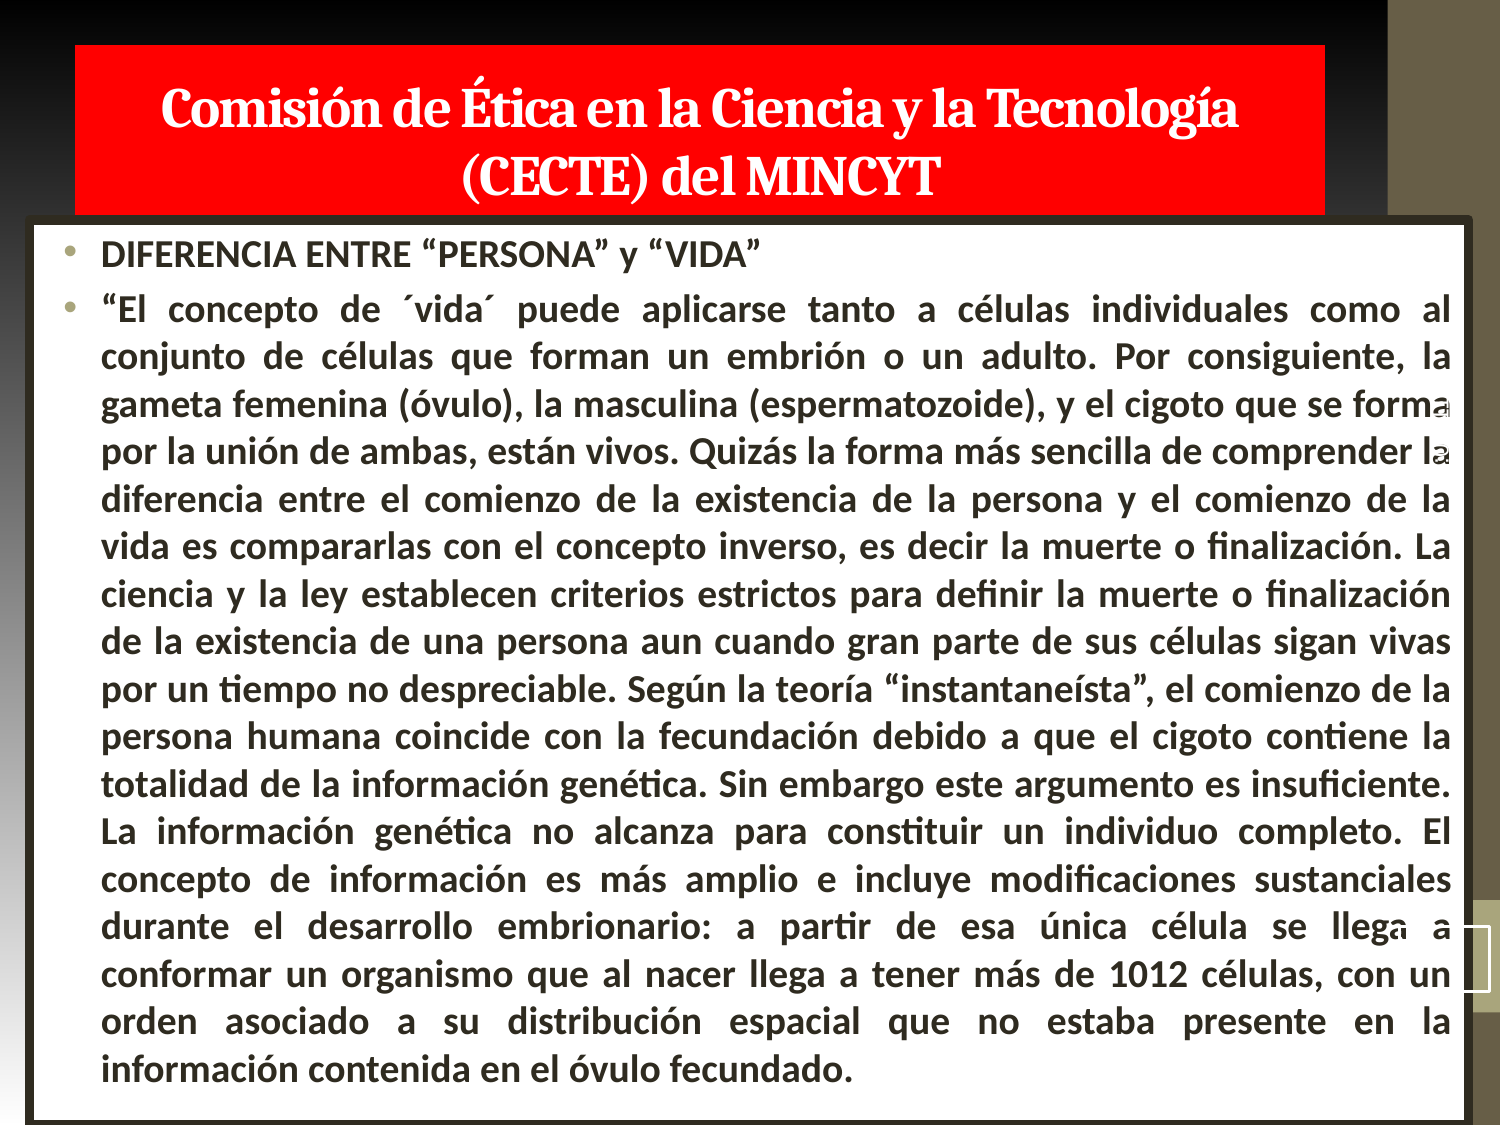

# Comisión de Ética en la Ciencia y la Tecnología (CECTE) del MINCYT
DIFERENCIA ENTRE “PERSONA” y “VIDA”
“El concepto de ´vida´ puede aplicarse tanto a células individuales como al conjunto de células que forman un embrión o un adulto. Por consiguiente, la gameta femenina (óvulo), la masculina (espermatozoide), y el cigoto que se forma por la unión de ambas, están vivos. Quizás la forma más sencilla de comprender la diferencia entre el comienzo de la existencia de la persona y el comienzo de la vida es compararlas con el concepto inverso, es decir la muerte o finalización. La ciencia y la ley establecen criterios estrictos para definir la muerte o finalización de la existencia de una persona aun cuando gran parte de sus células sigan vivas por un tiempo no despreciable. Según la teoría “instantaneísta”, el comienzo de la persona humana coincide con la fecundación debido a que el cigoto contiene la totalidad de la información genética. Sin embargo este argumento es insuficiente. La información genética no alcanza para constituir un individuo completo. El concepto de información es más amplio e incluye modificaciones sustanciales durante el desarrollo embrionario: a partir de esa única célula se llega a conformar un organismo que al nacer llega a tener más de 1012 células, con un orden asociado a su distribución espacial que no estaba presente en la información contenida en el óvulo fecundado.
02:48:05